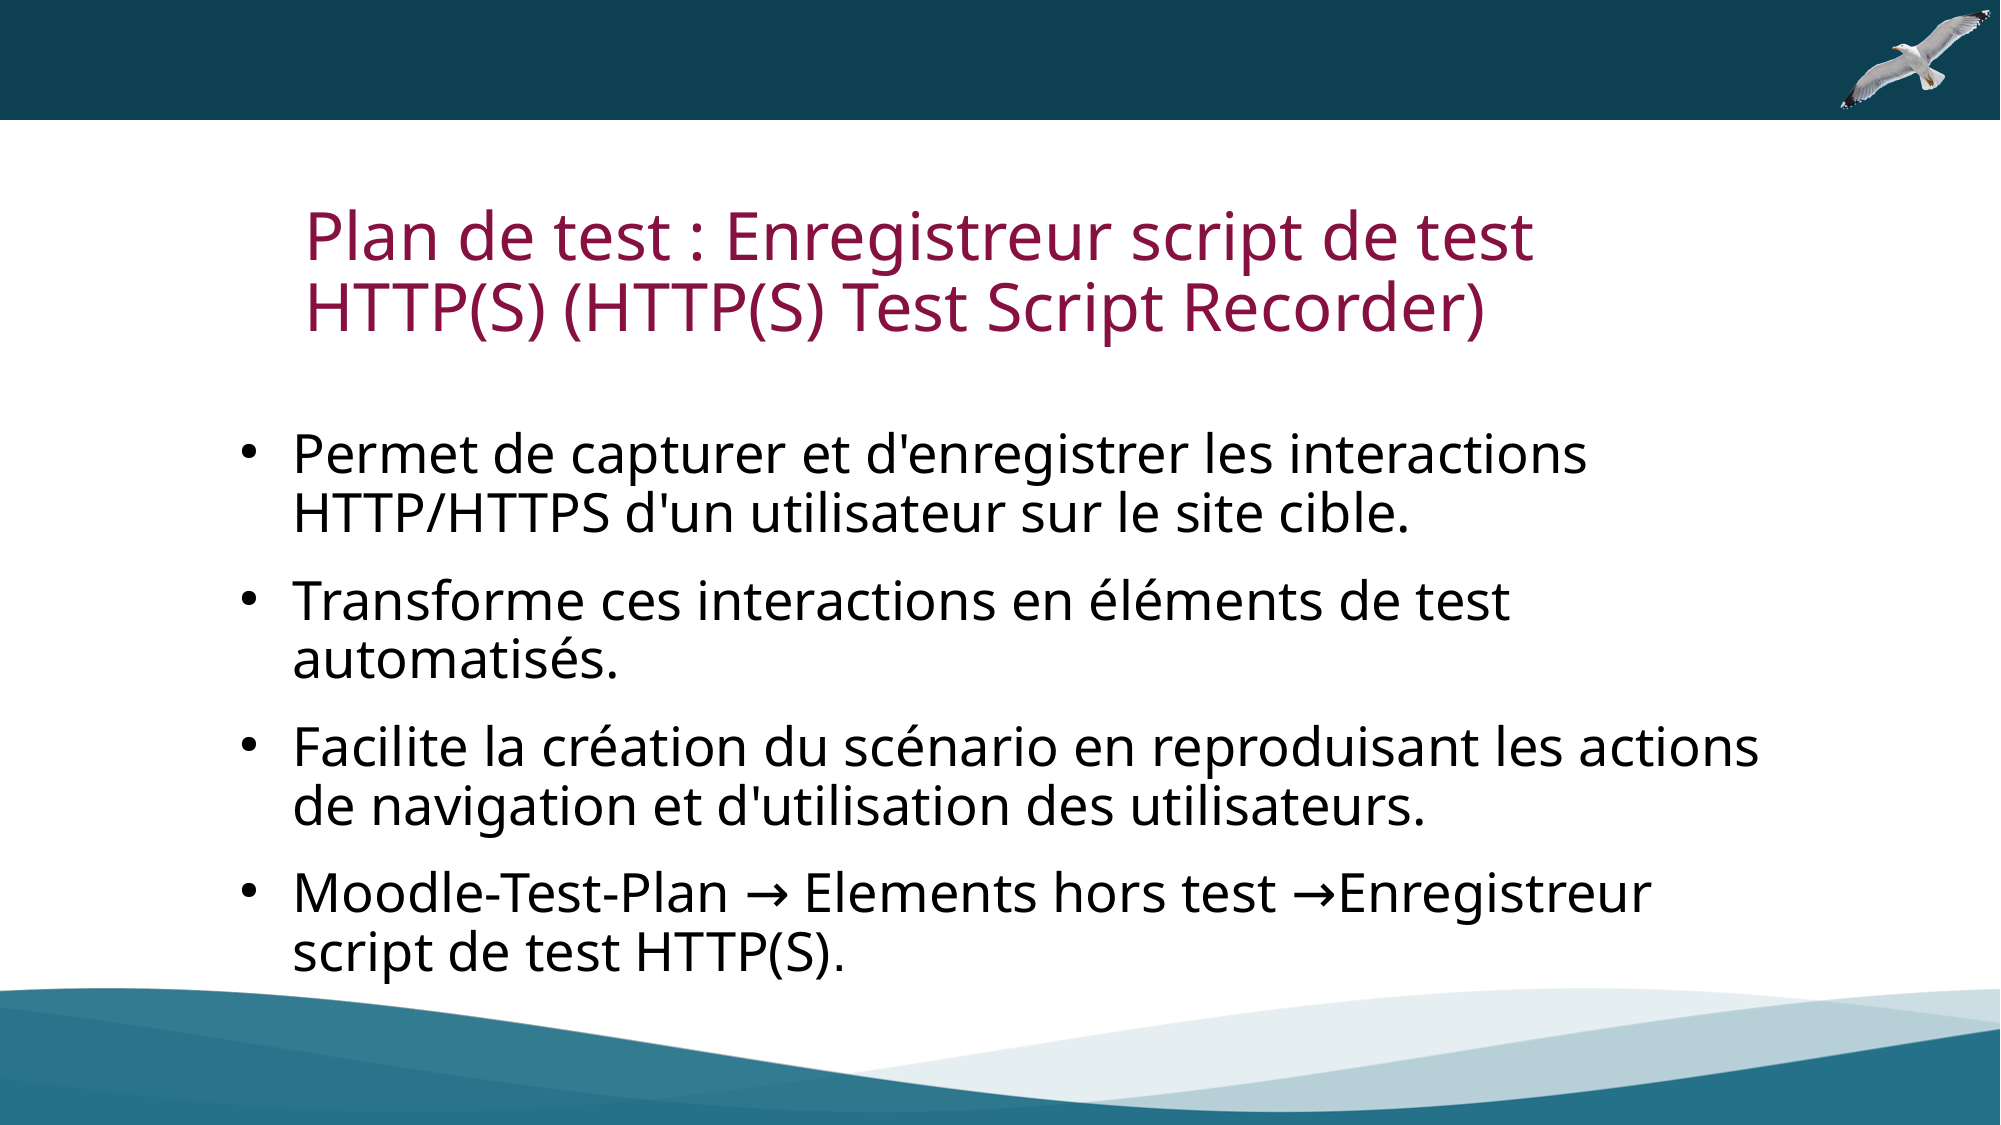

Plan de test : Enregistreur script de test HTTP(S) (HTTP(S) Test Script Recorder)
# Permet de capturer et d'enregistrer les interactions HTTP/HTTPS d'un utilisateur sur le site cible.
Transforme ces interactions en éléments de test automatisés.
Facilite la création du scénario en reproduisant les actions de navigation et d'utilisation des utilisateurs.
Moodle-Test-Plan → Elements hors test →Enregistreur script de test HTTP(S).